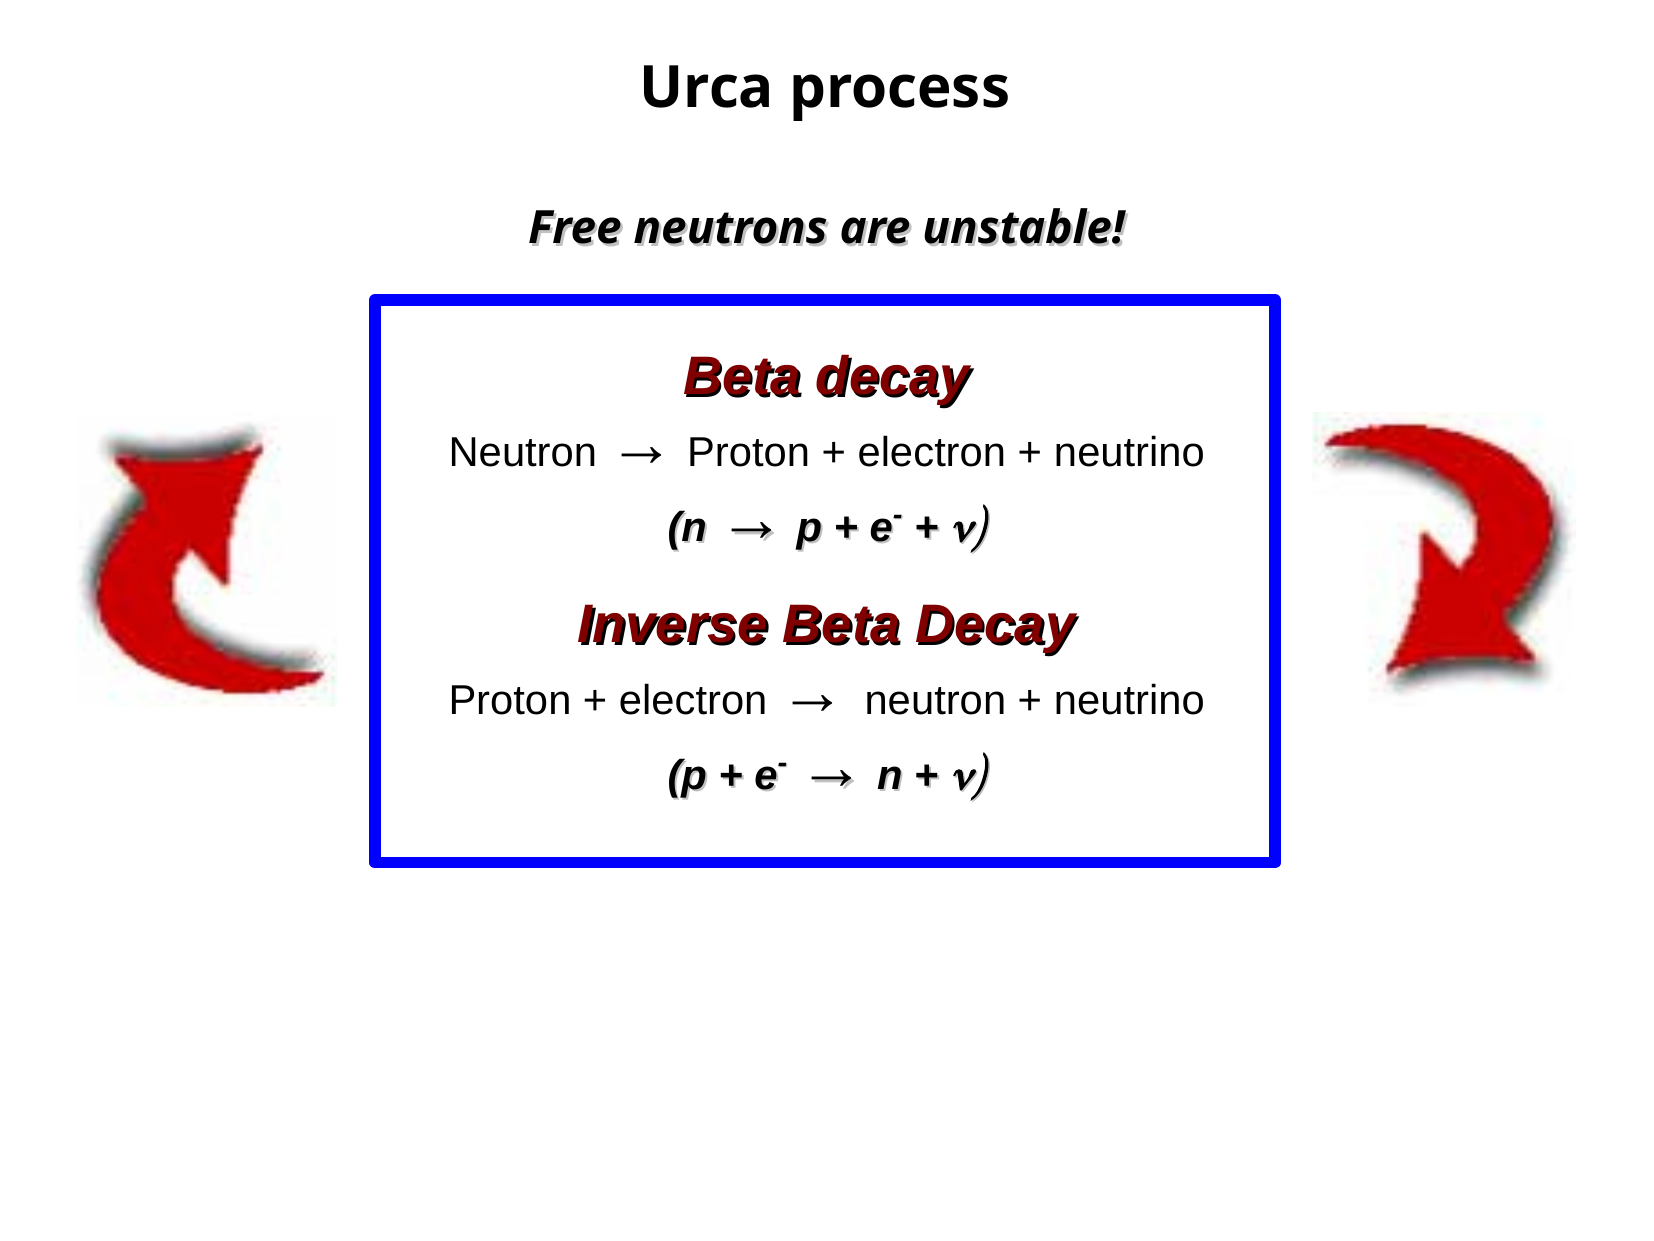

Urca process
Free neutrons are unstable!
Beta decay
Neutron → Proton + electron + neutrino
(n → p + e- + n)
Inverse Beta Decay
Proton + electron → neutron + neutrino
(p + e- → n + n)